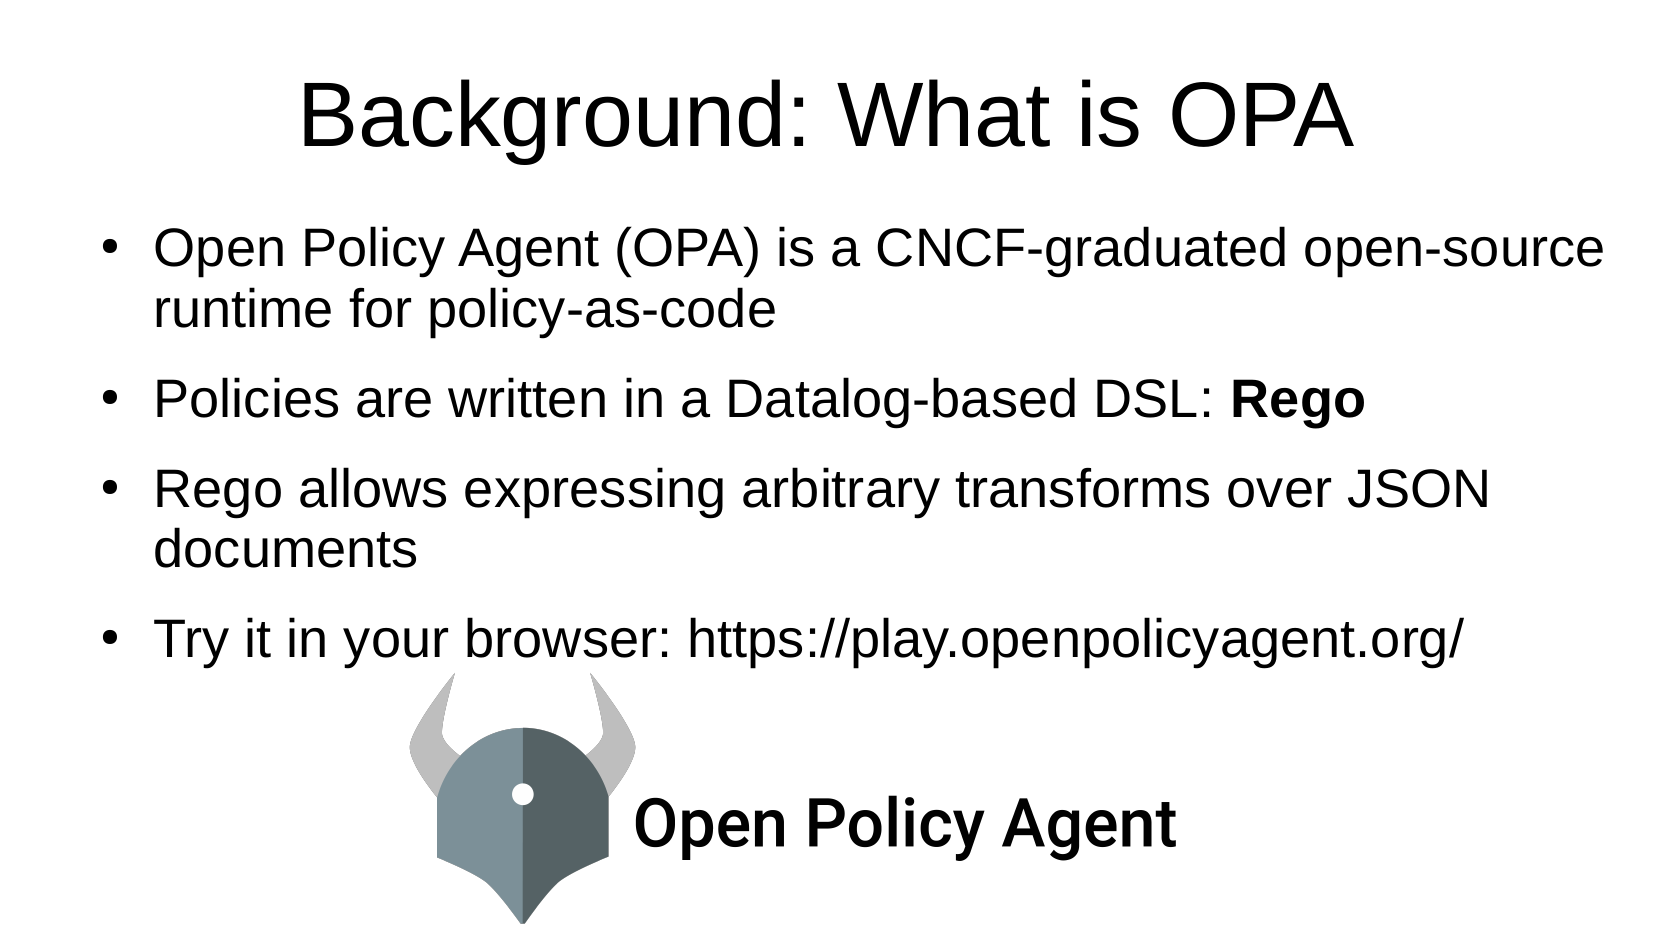

# Background: What is OPA
Open Policy Agent (OPA) is a CNCF-graduated open-source runtime for policy-as-code
Policies are written in a Datalog-based DSL: Rego
Rego allows expressing arbitrary transforms over JSON documents
Try it in your browser: https://play.openpolicyagent.org/